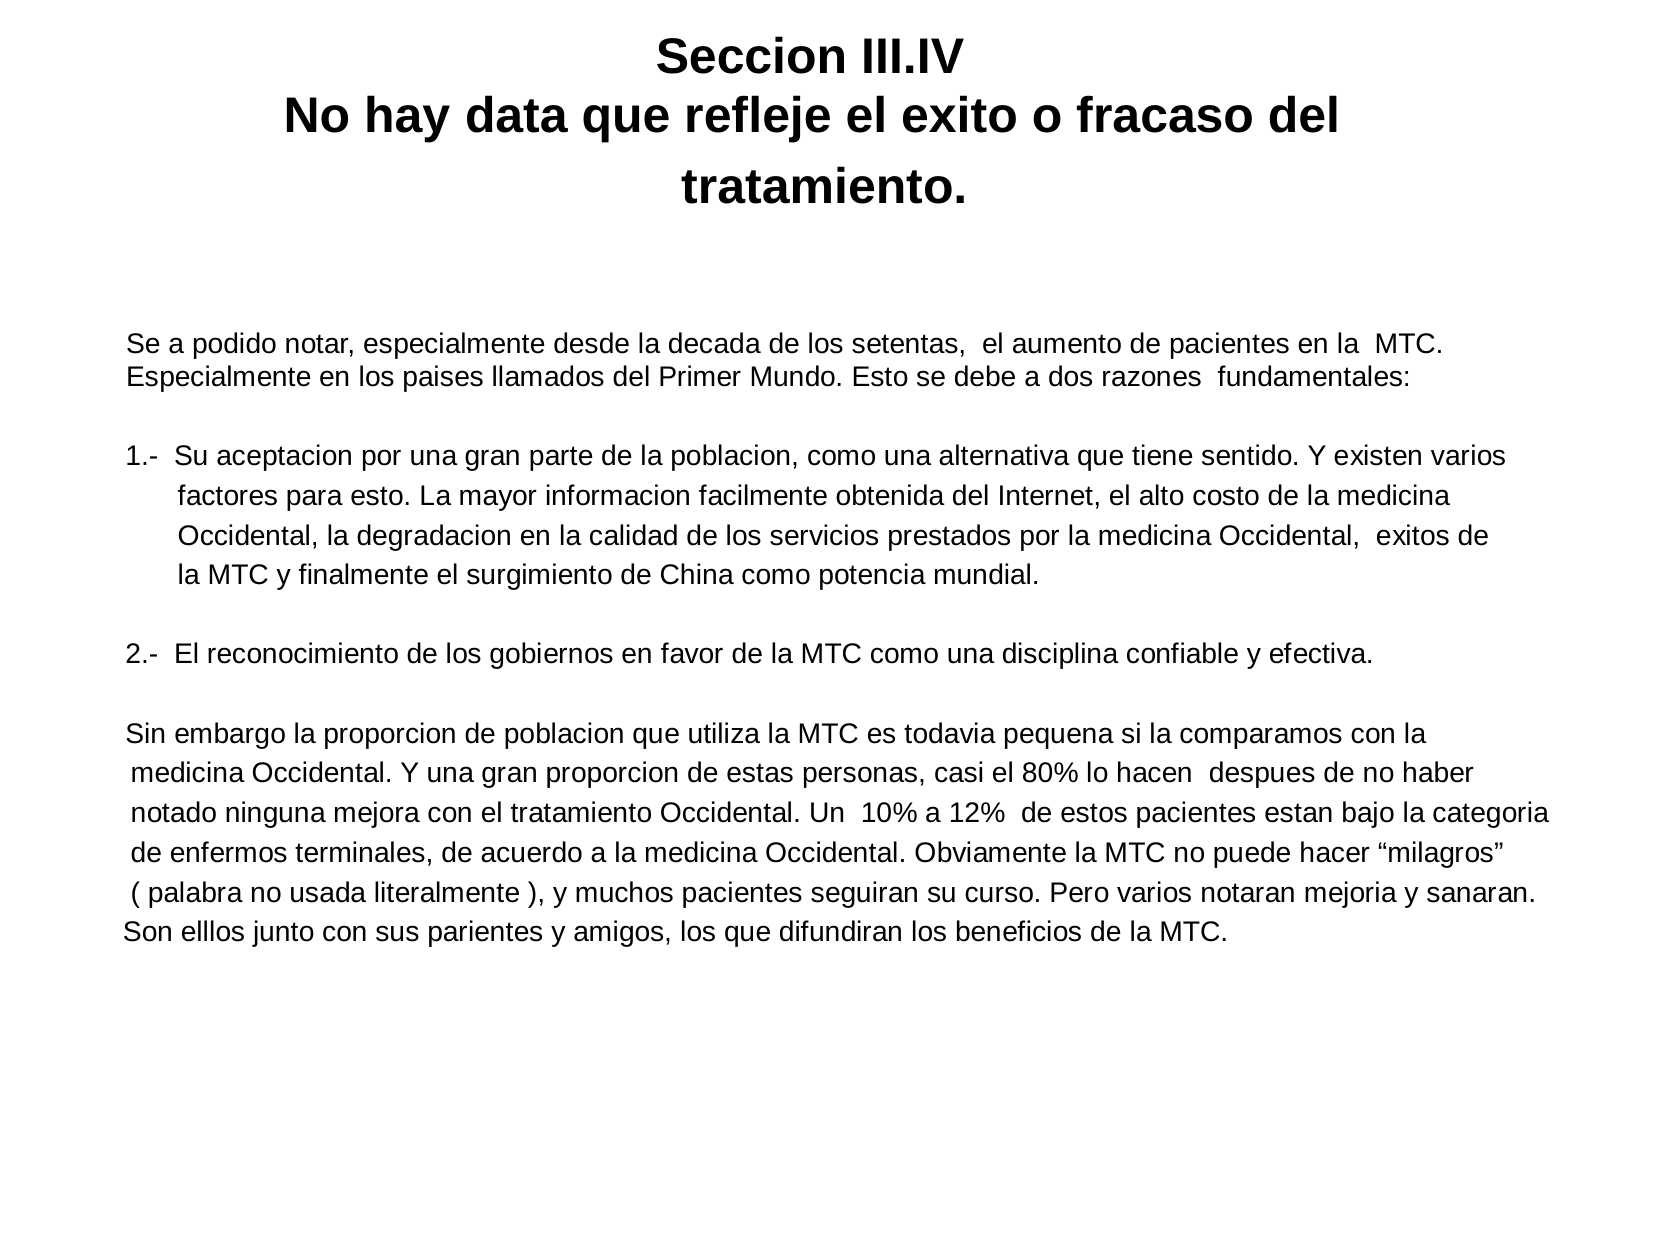

# Seccion III.IV No hay data que refleje el exito o fracaso del tratamiento.